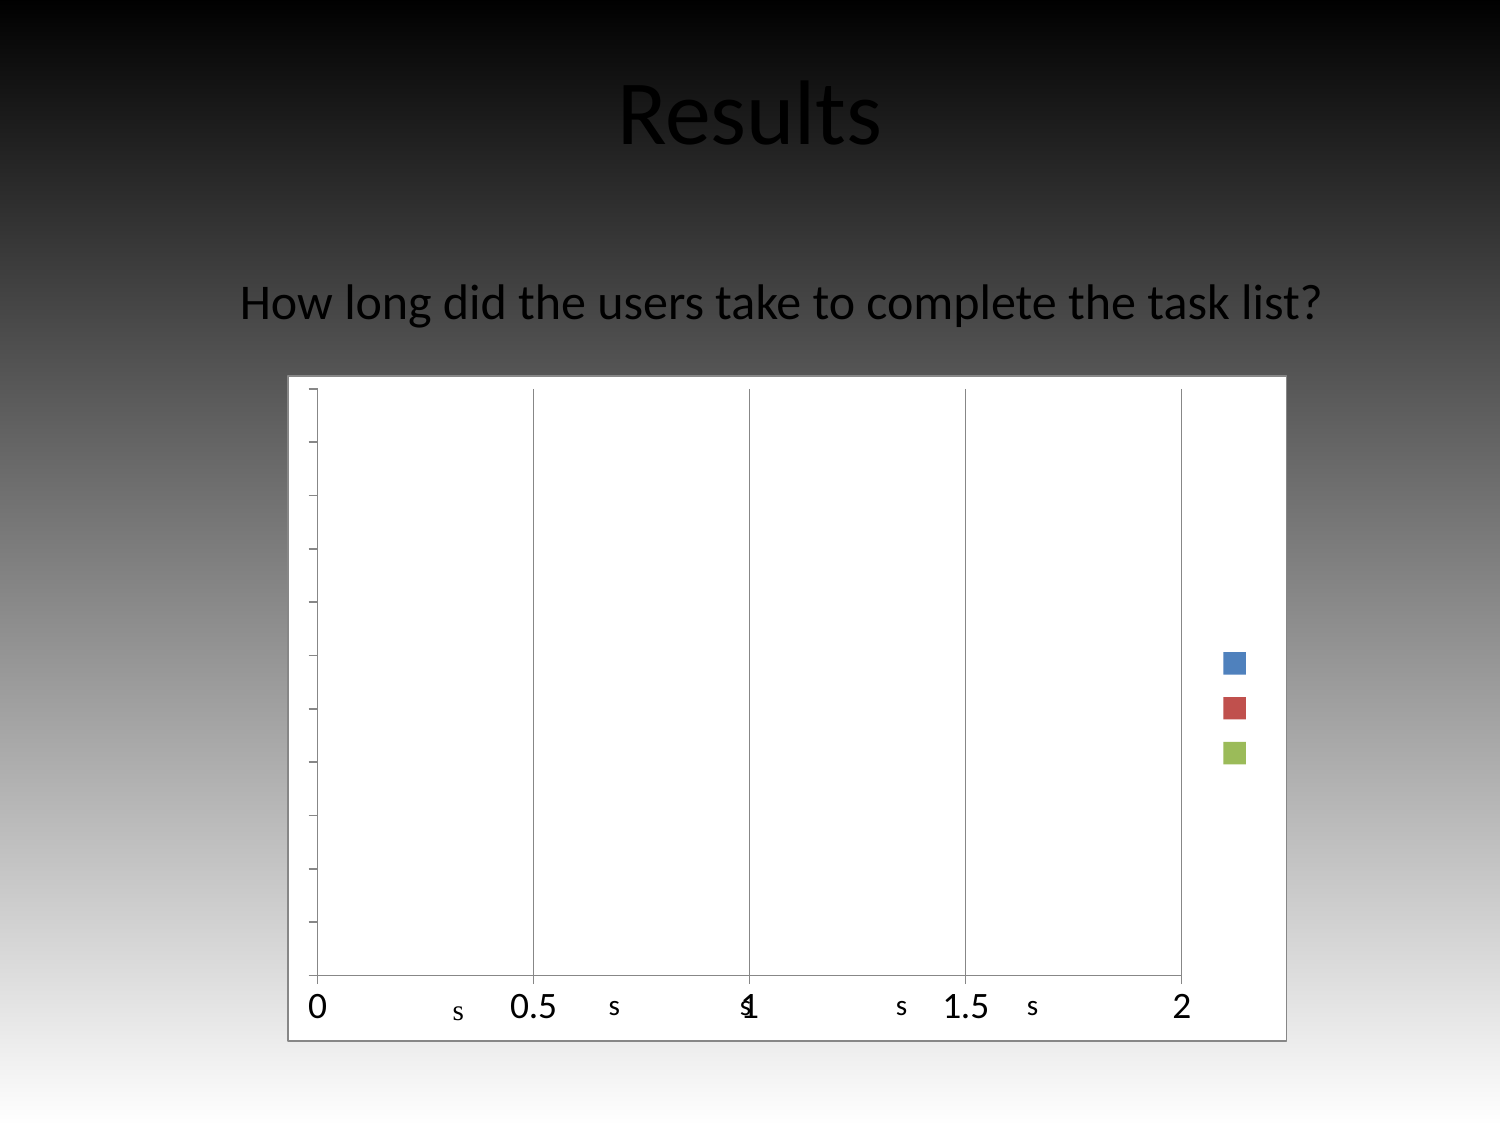

# Results
How long did the users take to complete the task list?
### Chart
| Category | | | |
|---|---|---|---|